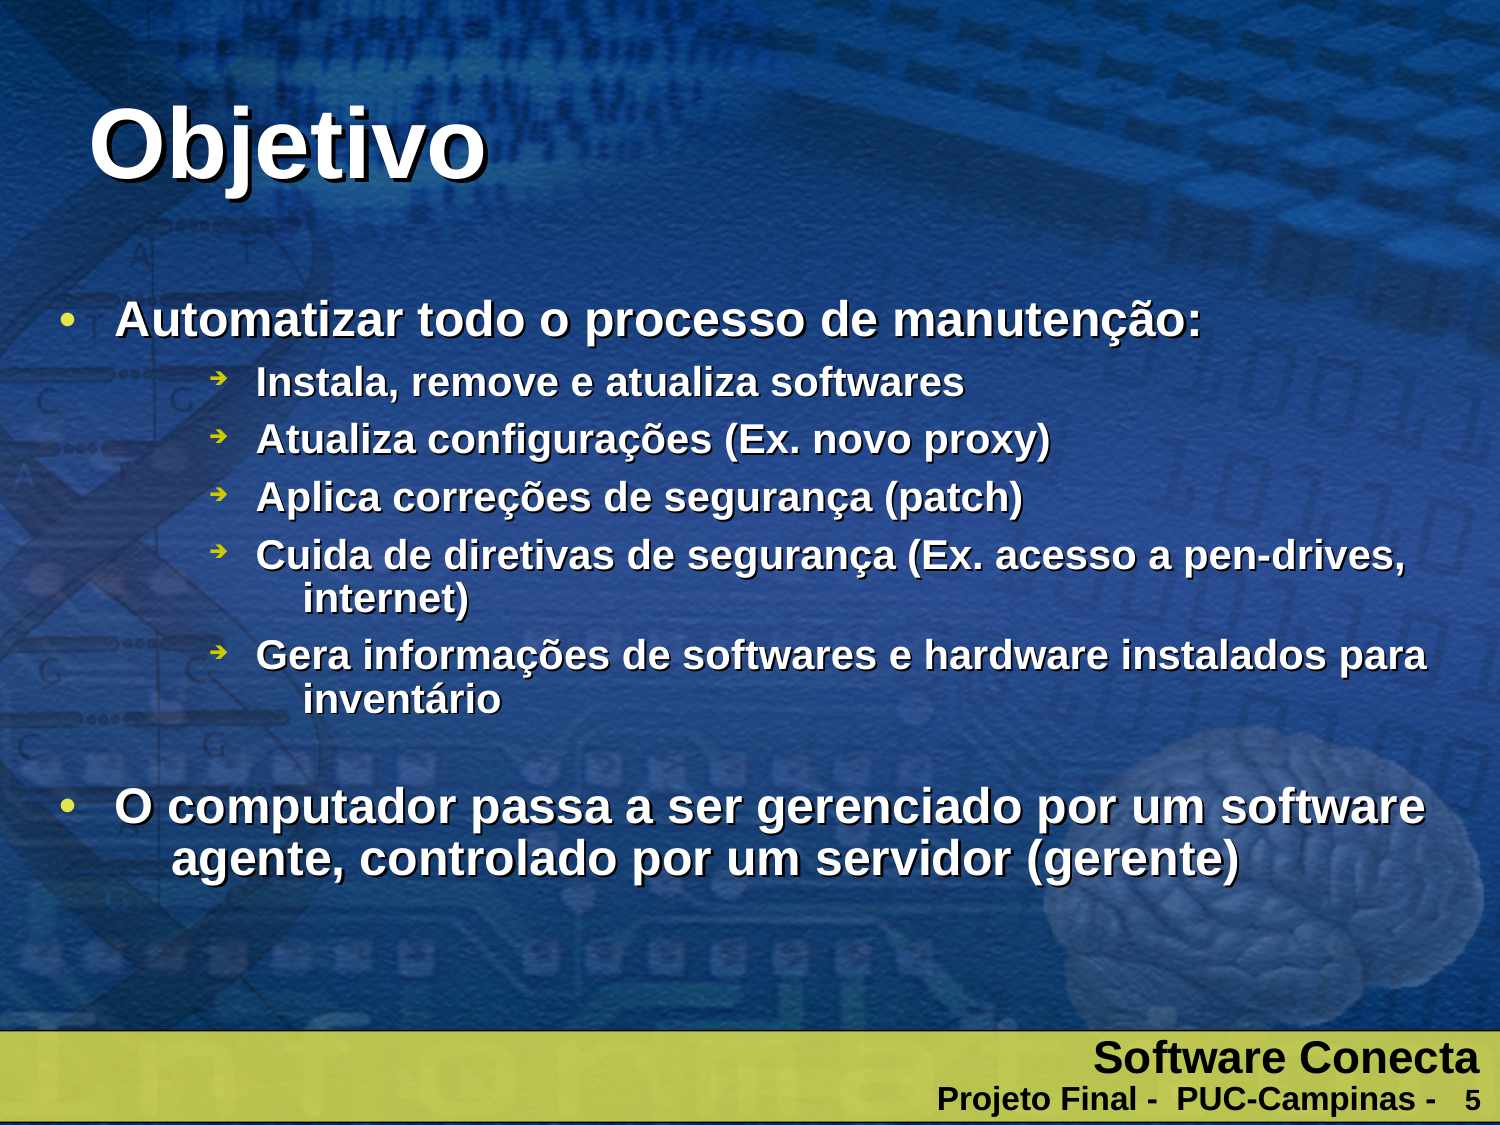

# Objetivo
Automatizar todo o processo de manutenção:
Instala, remove e atualiza softwares
Atualiza configurações (Ex. novo proxy)
Aplica correções de segurança (patch)
Cuida de diretivas de segurança (Ex. acesso a pen-drives, internet)
Gera informações de softwares e hardware instalados para inventário
O computador passa a ser gerenciado por um software agente, controlado por um servidor (gerente)